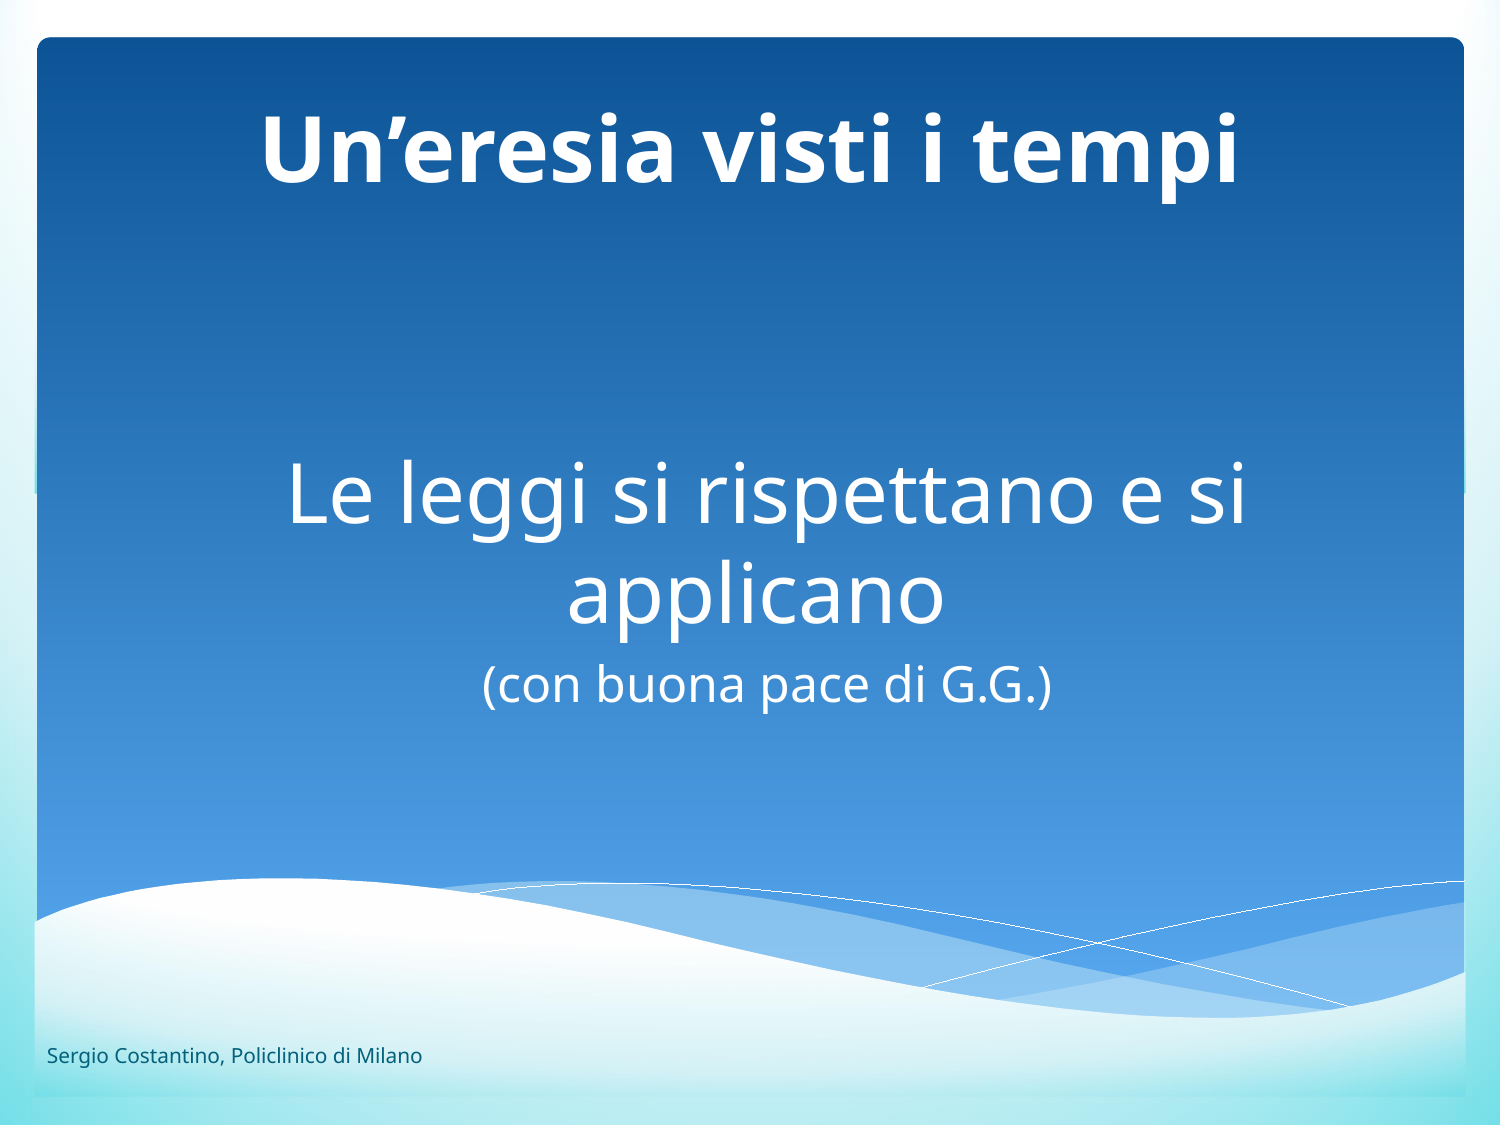

# Un’eresia visti i tempi
Le leggi si rispettano e si applicano
(con buona pace di G.G.)
Sergio Costantino, Policlinico di Milano